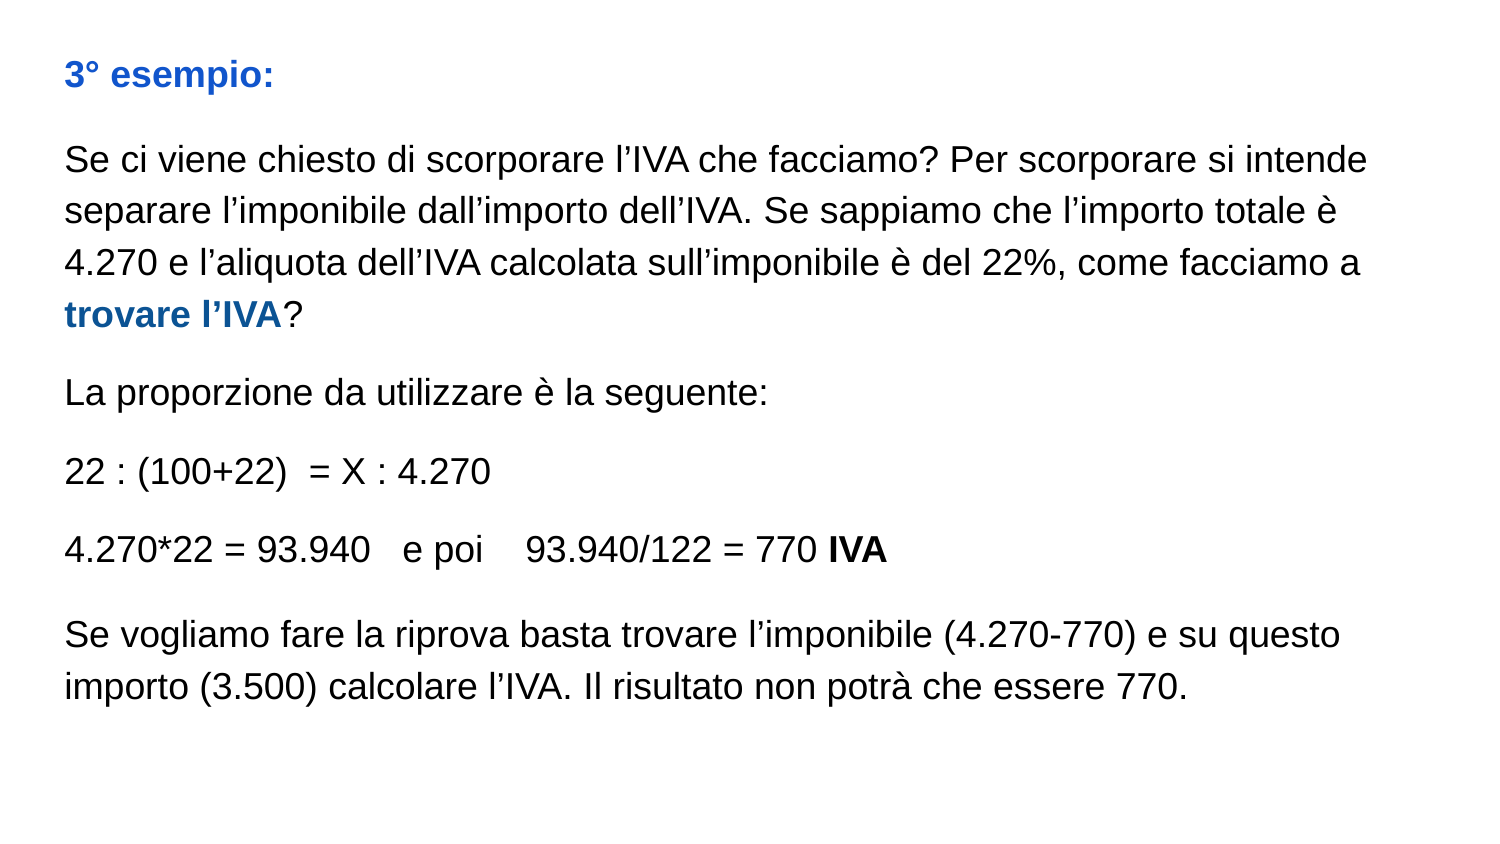

# 3° esempio:
Se ci viene chiesto di scorporare l’IVA che facciamo? Per scorporare si intende separare l’imponibile dall’importo dell’IVA. Se sappiamo che l’importo totale è 4.270 e l’aliquota dell’IVA calcolata sull’imponibile è del 22%, come facciamo a trovare l’IVA?
La proporzione da utilizzare è la seguente:
22 : (100+22) = X : 4.270
4.270*22 = 93.940 e poi 93.940/122 = 770 IVA
Se vogliamo fare la riprova basta trovare l’imponibile (4.270-770) e su questo importo (3.500) calcolare l’IVA. Il risultato non potrà che essere 770.